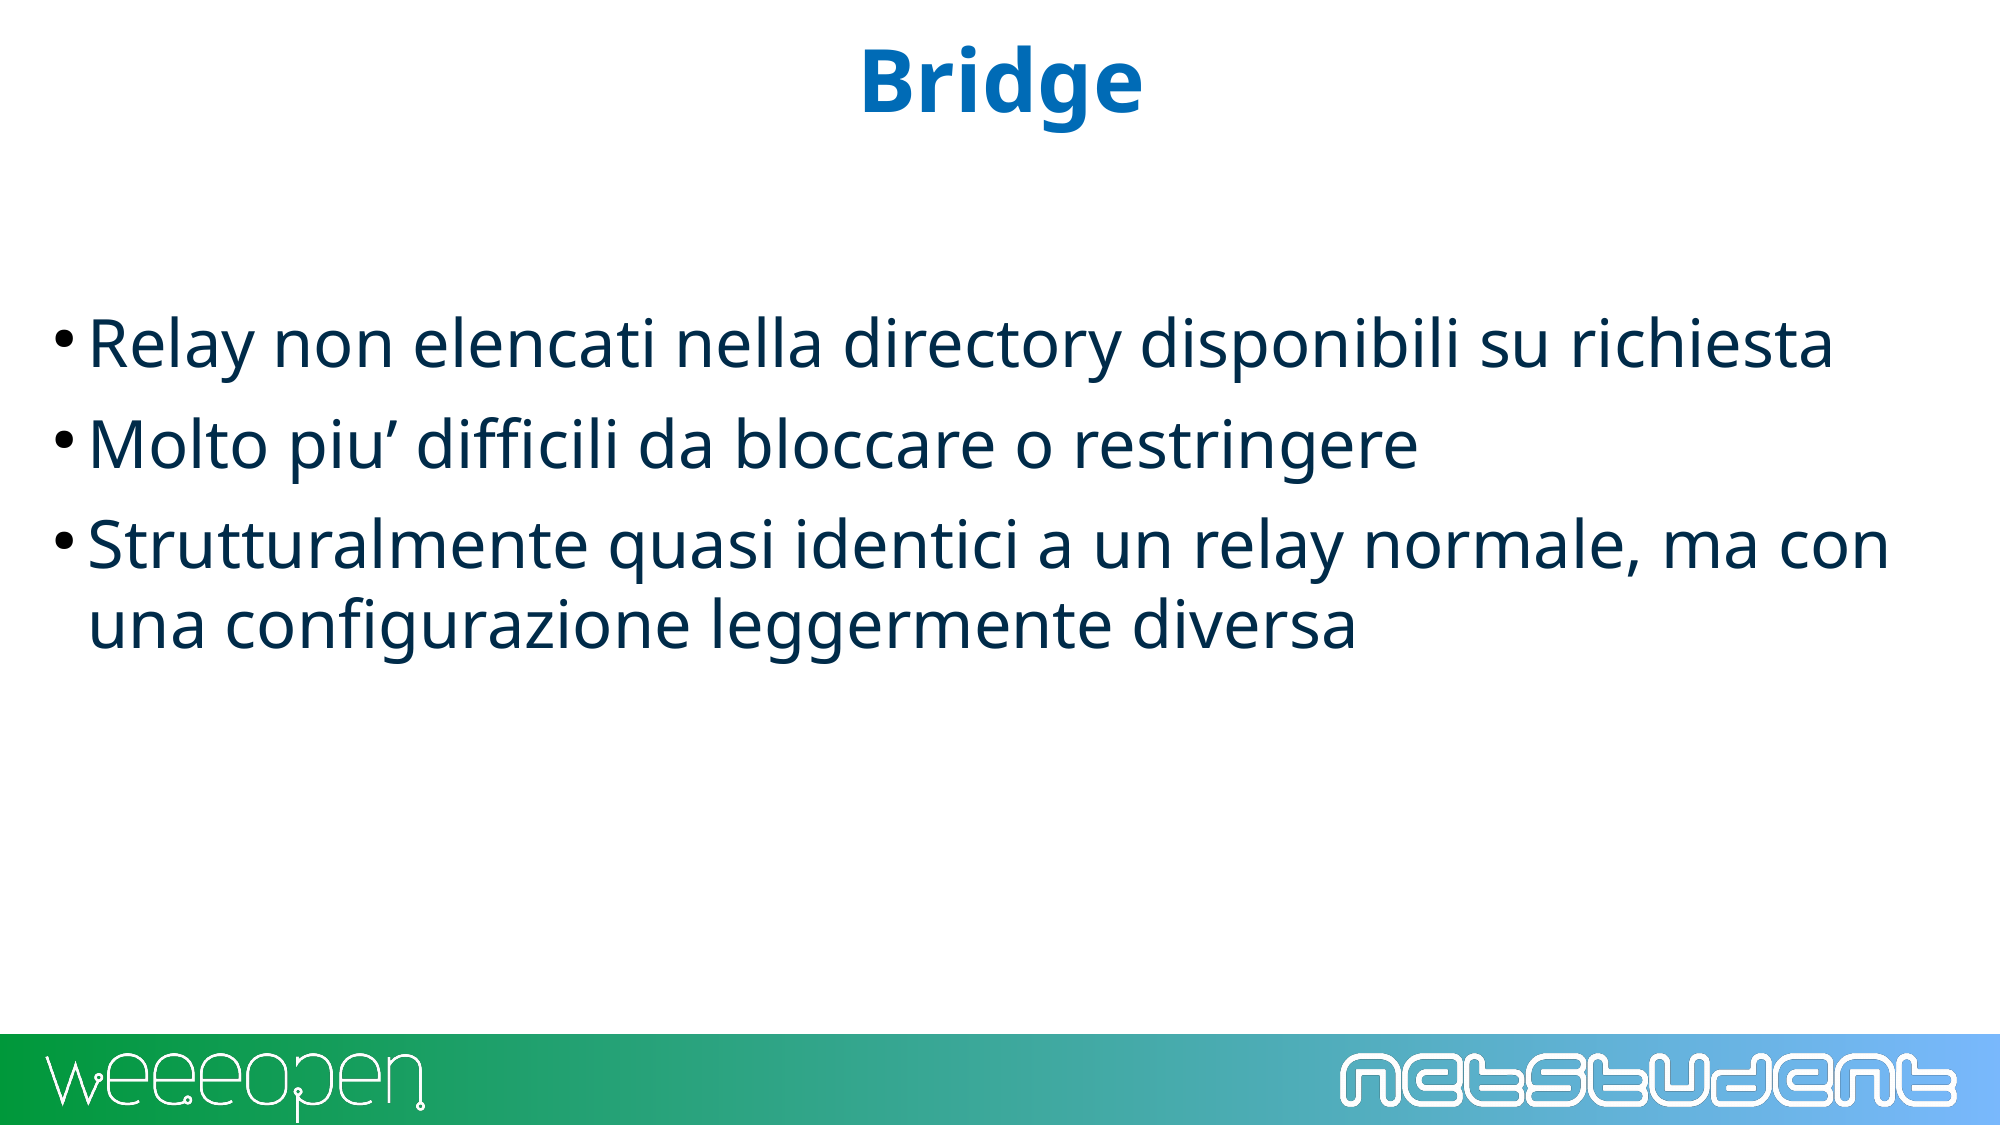

# Bridge
Relay non elencati nella directory disponibili su richiesta
Molto piu’ difficili da bloccare o restringere
Strutturalmente quasi identici a un relay normale, ma con una configurazione leggermente diversa